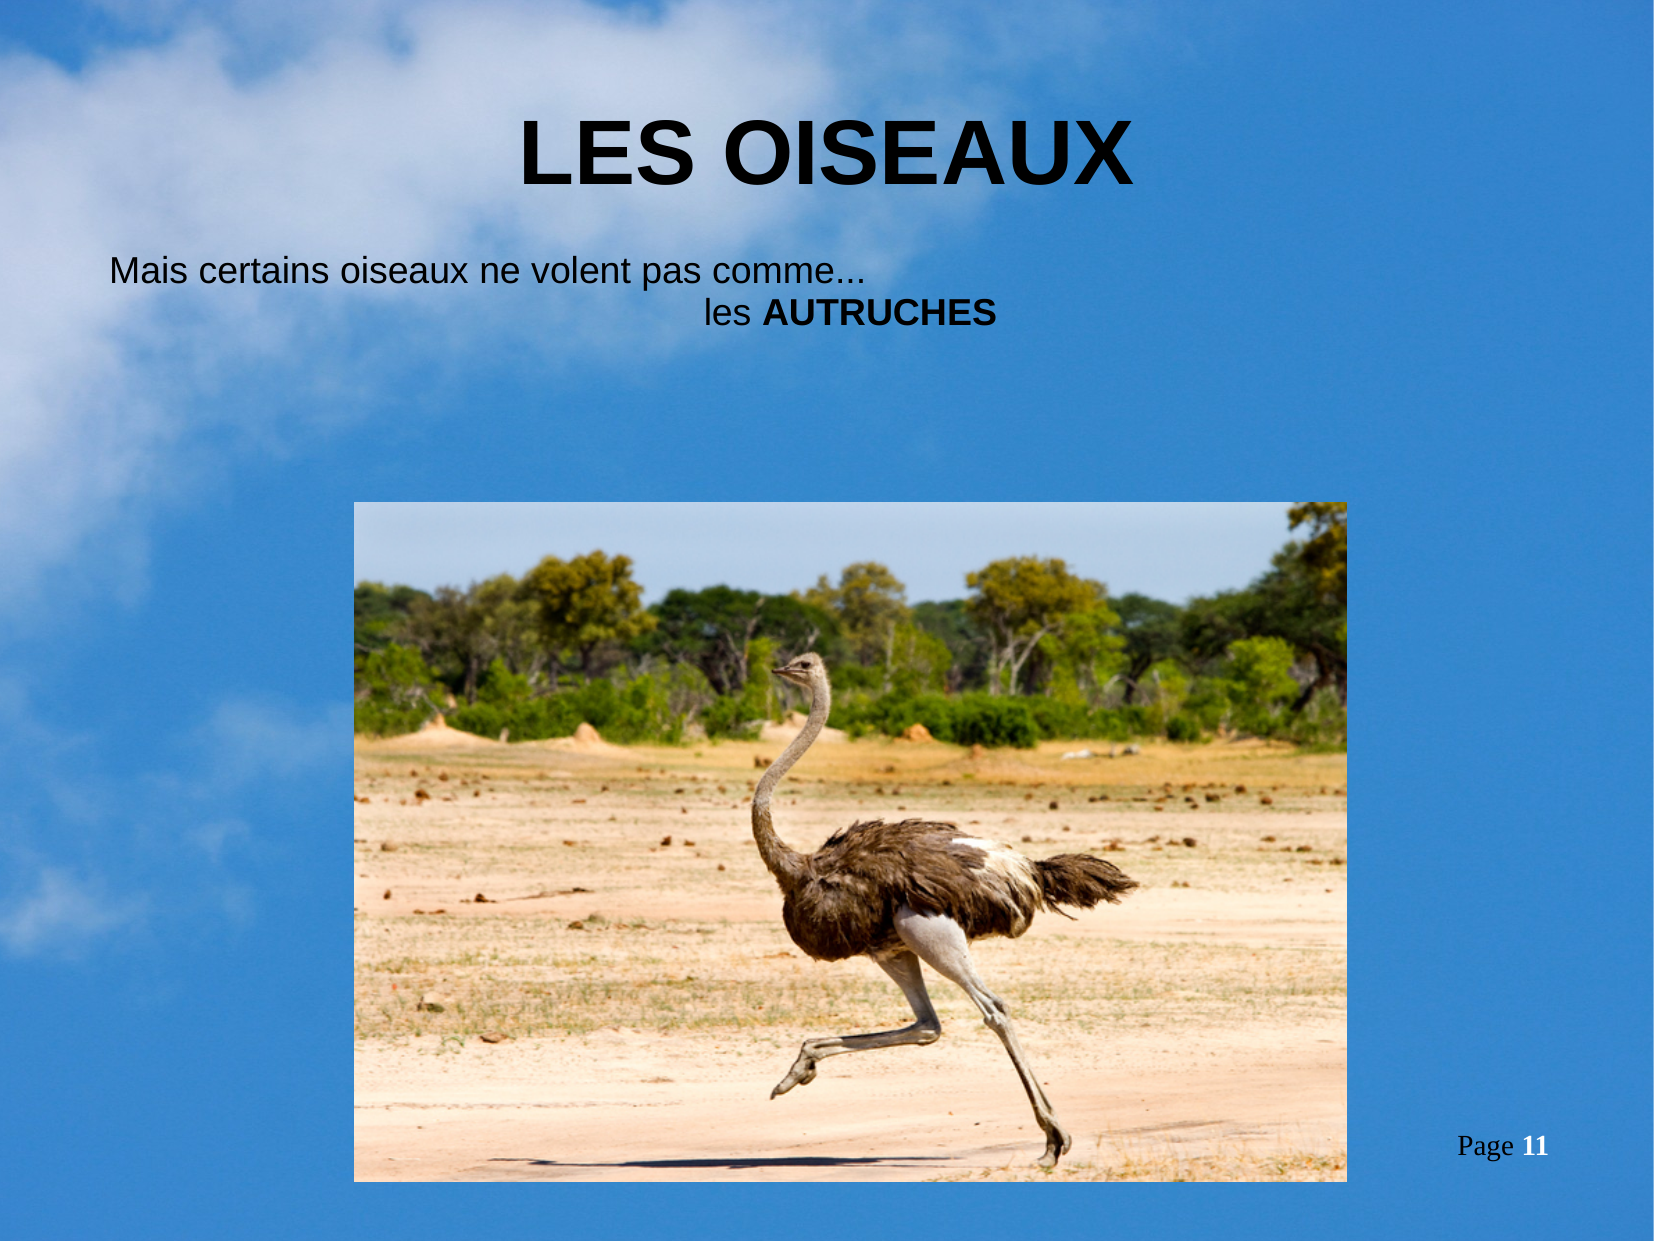

# LES OISEAUX
Mais certains oiseaux ne volent pas comme...
les AUTRUCHES
11